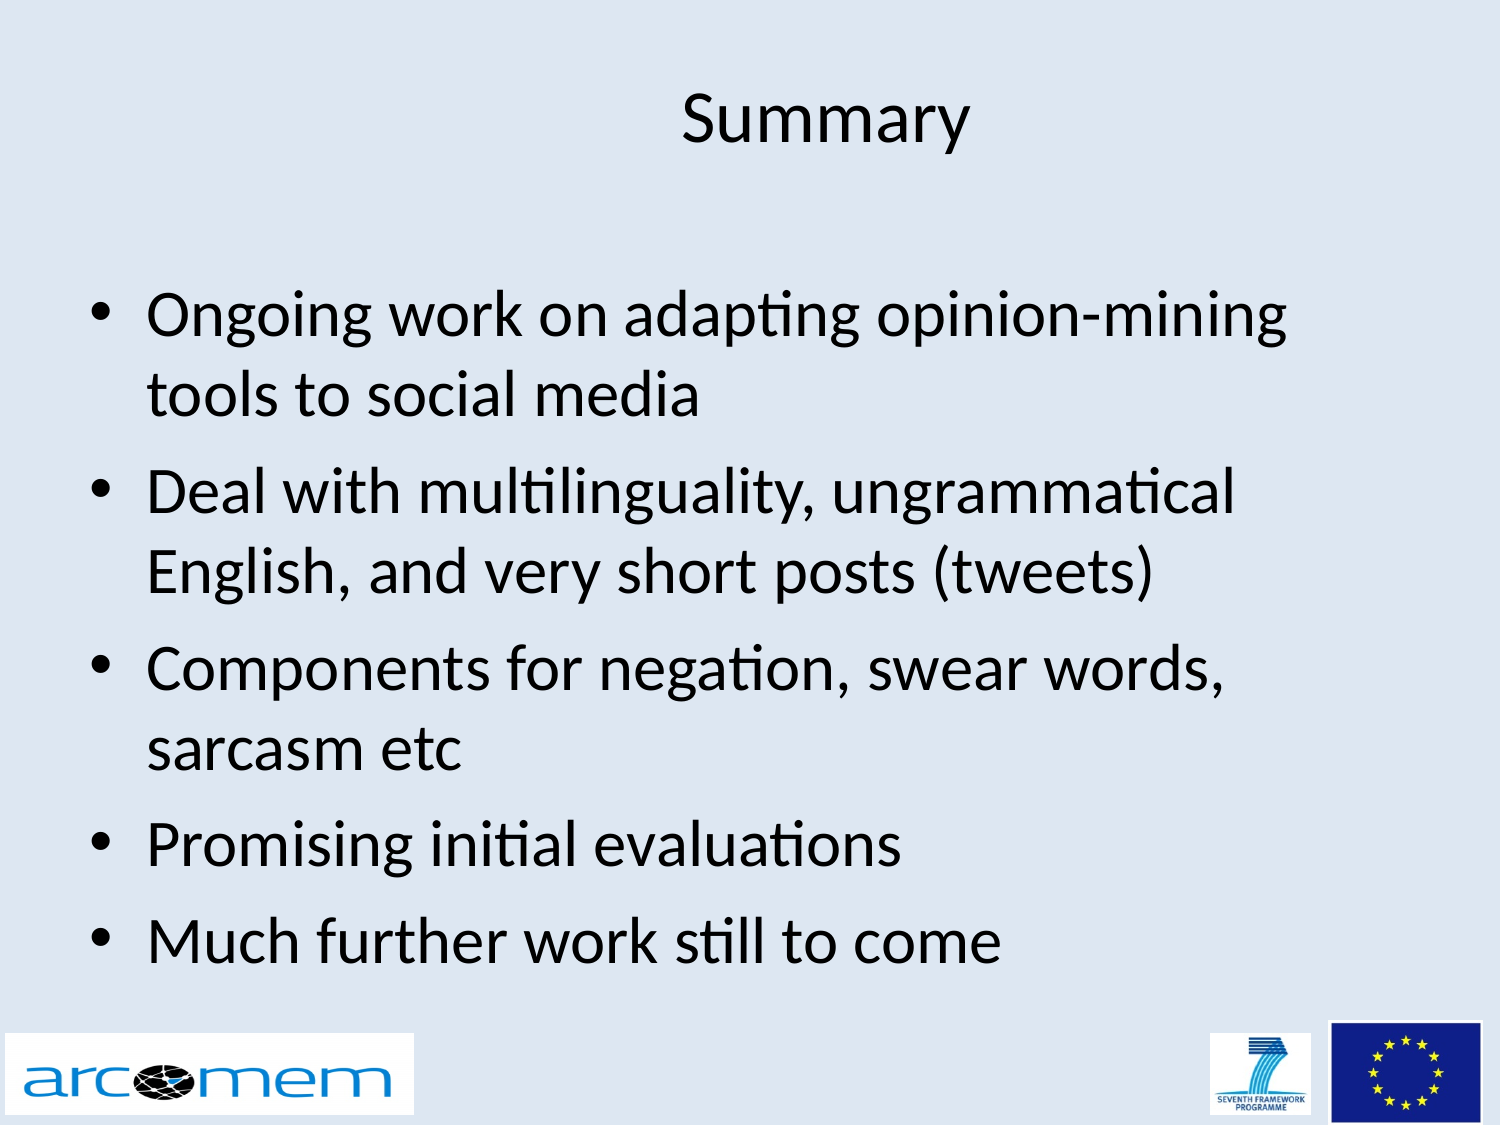

# Summary
Ongoing work on adapting opinion-mining tools to social media
Deal with multilinguality, ungrammatical English, and very short posts (tweets)
Components for negation, swear words, sarcasm etc
Promising initial evaluations
Much further work still to come